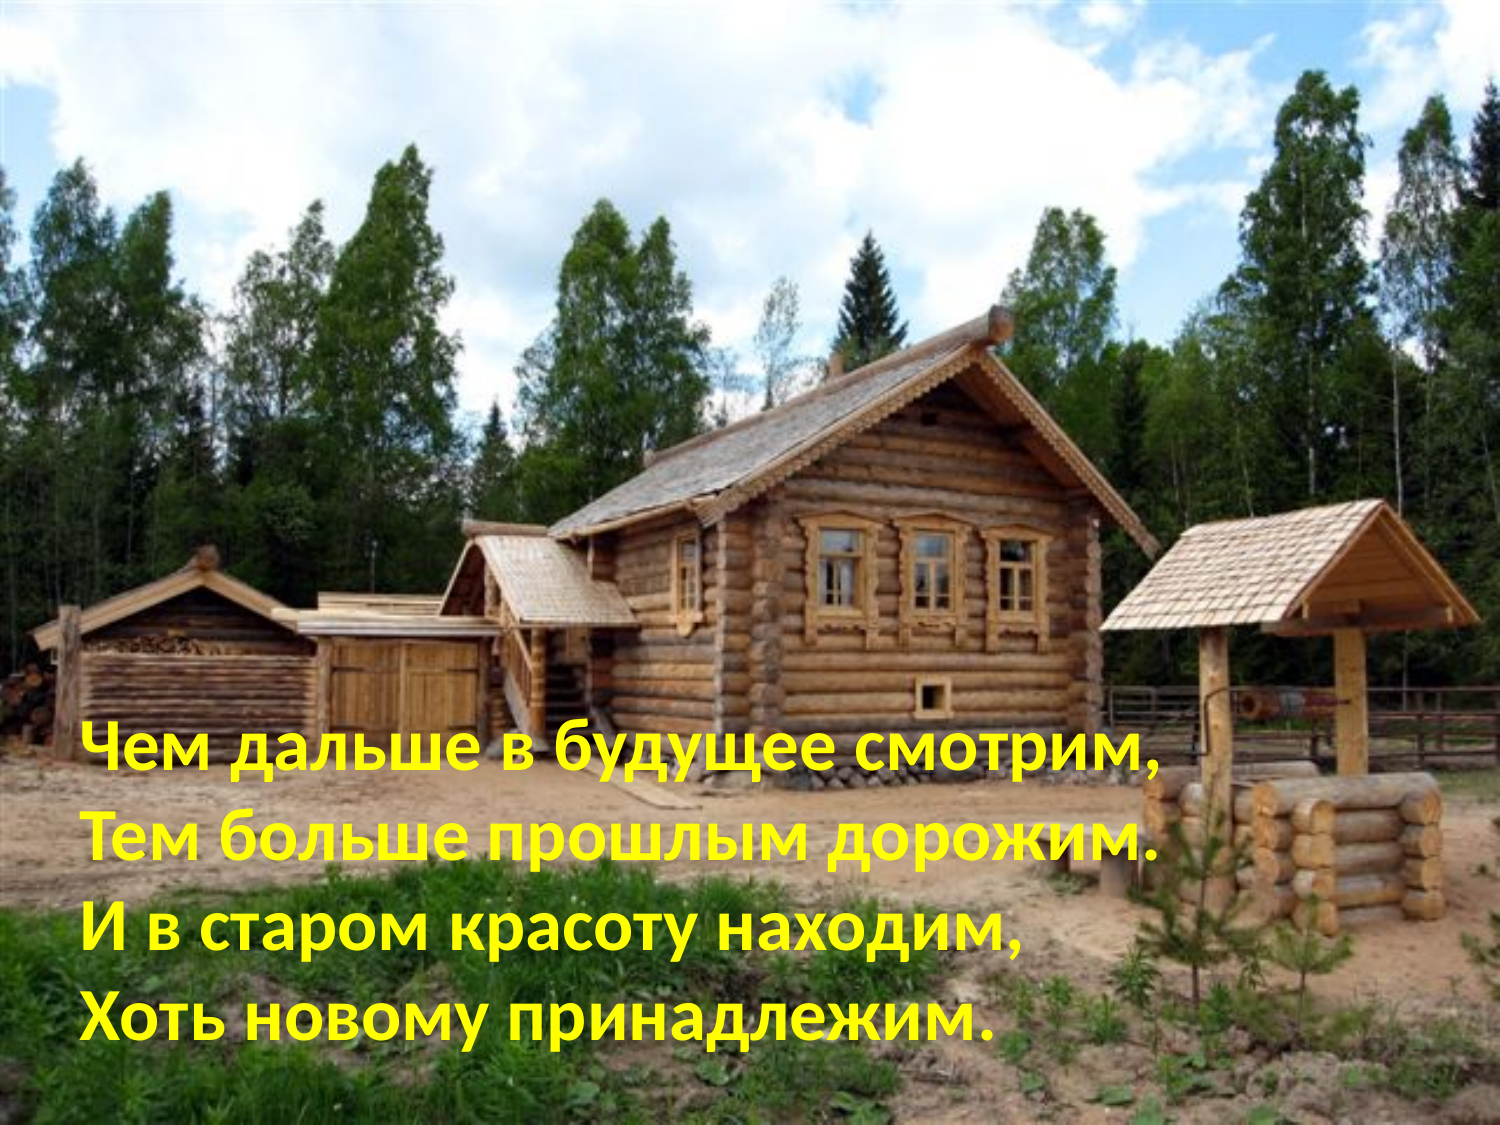

Чем дальше в будущее смотрим,
Тем больше прошлым дорожим.
И в старом красоту находим,
Хоть новому принадлежим.